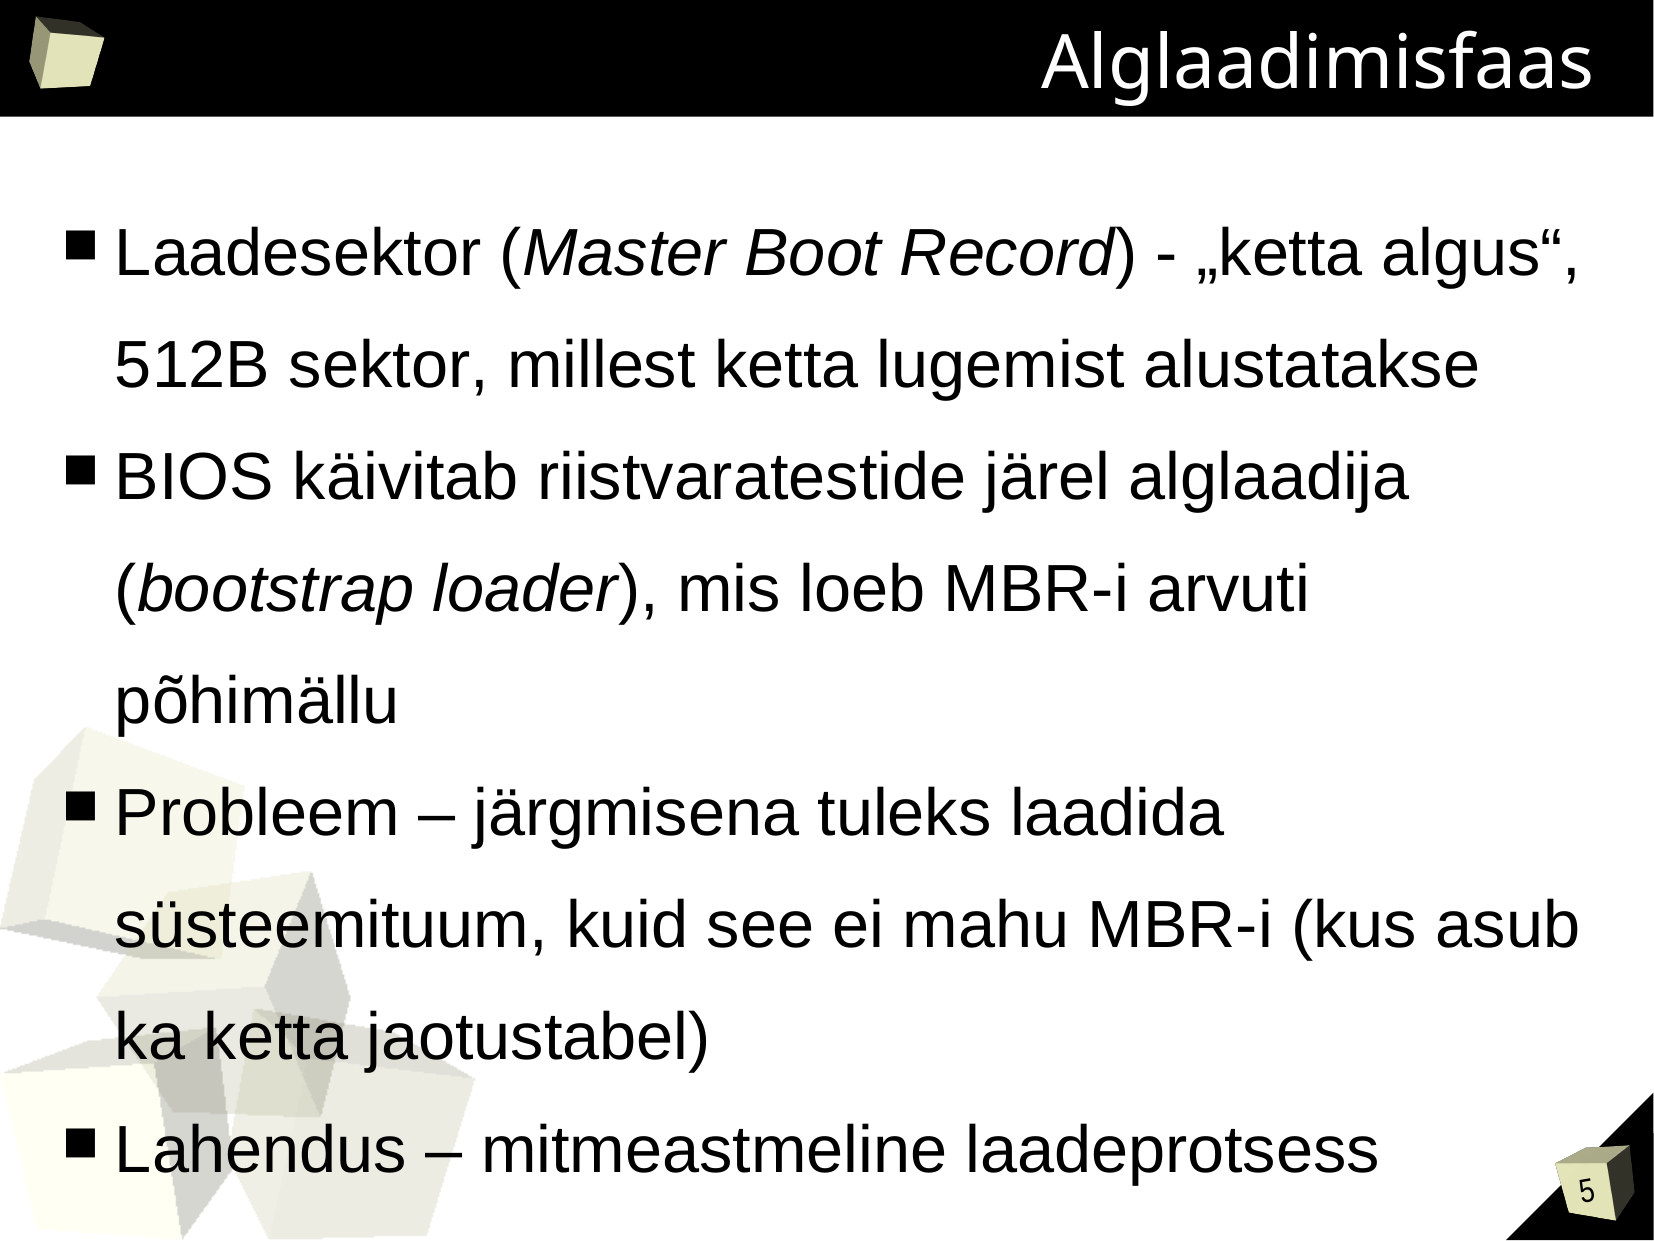

# Alglaadimisfaas
Laadesektor (Master Boot Record) - „ketta algus“, 512B sektor, millest ketta lugemist alustatakse
BIOS käivitab riistvaratestide järel alglaadija (bootstrap loader), mis loeb MBR-i arvuti põhimällu
Probleem – järgmisena tuleks laadida süsteemituum, kuid see ei mahu MBR-i (kus asub ka ketta jaotustabel)
Lahendus – mitmeastmeline laadeprotsess